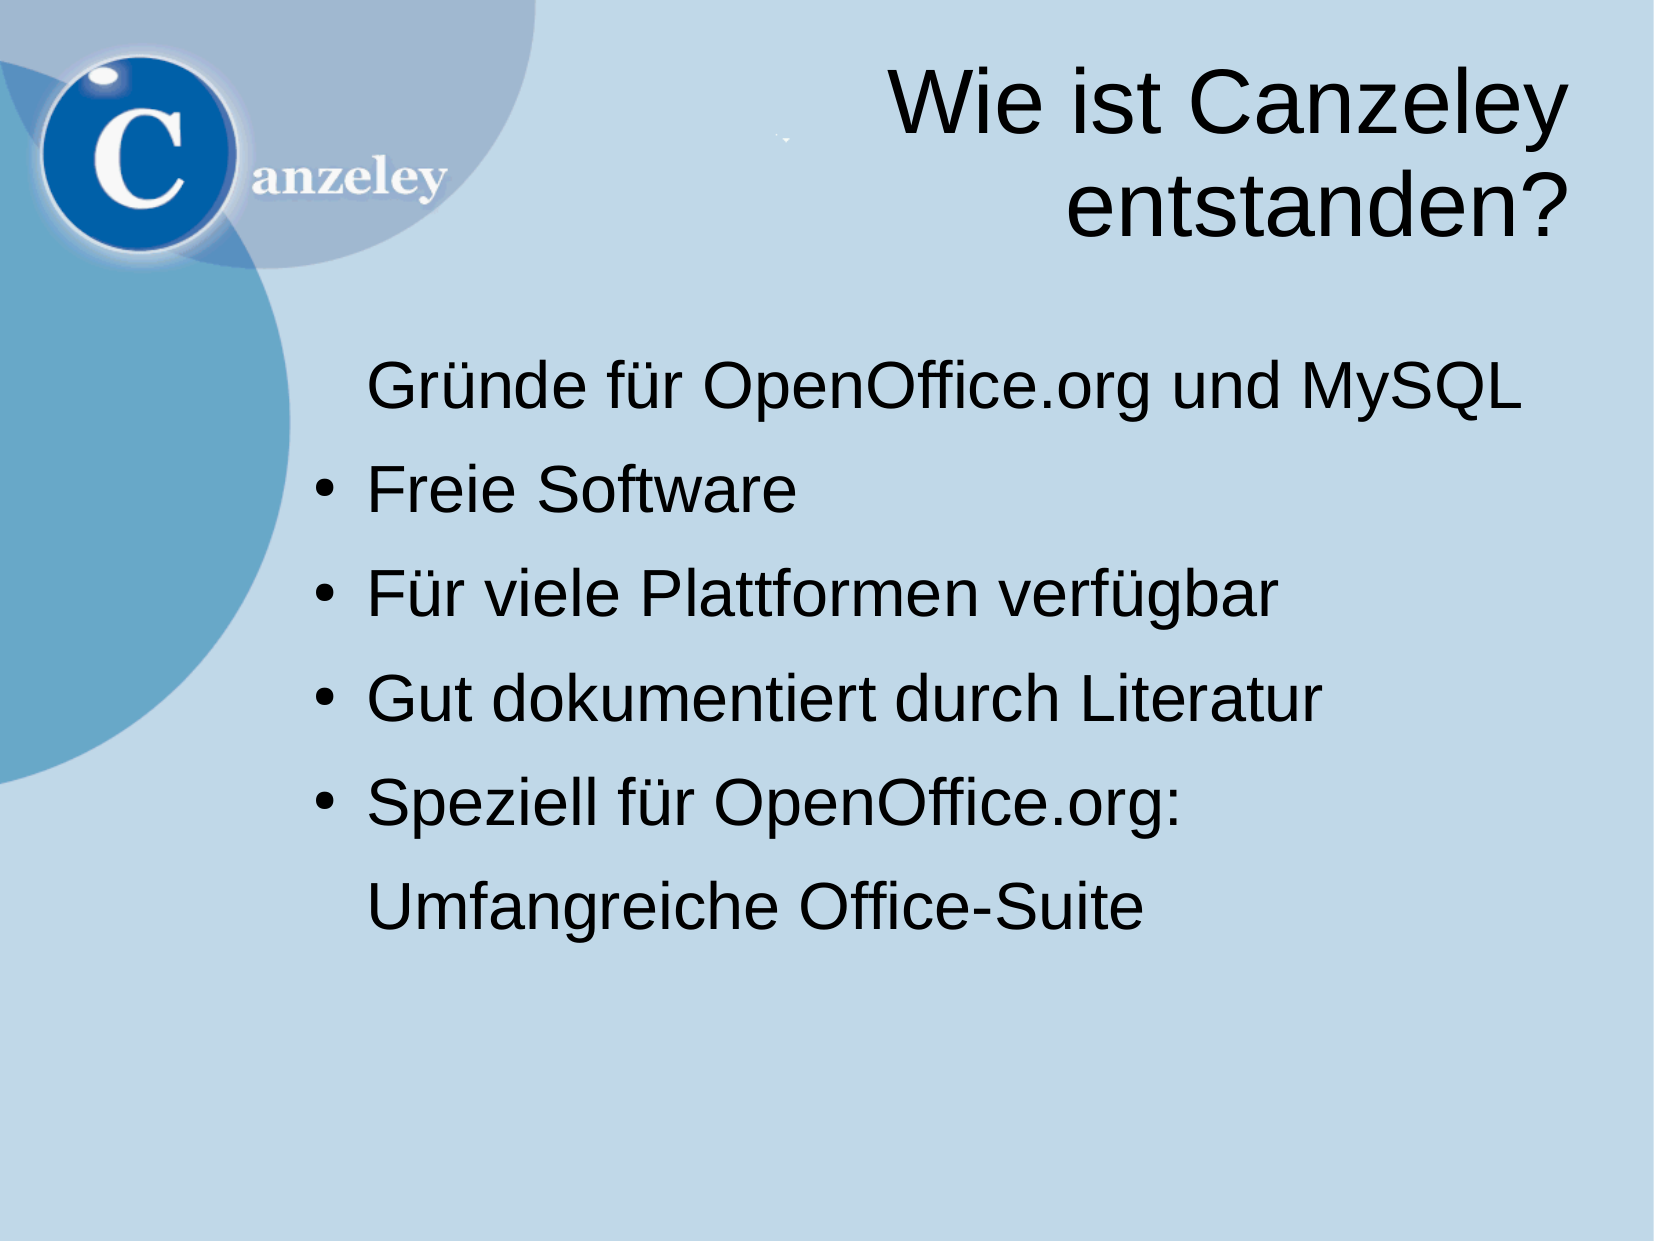

# Wie ist Canzeley entstanden?
Gründe für OpenOffice.org und MySQL
Freie Software
Für viele Plattformen verfügbar
Gut dokumentiert durch Literatur
Speziell für OpenOffice.org:
Umfangreiche Office-Suite